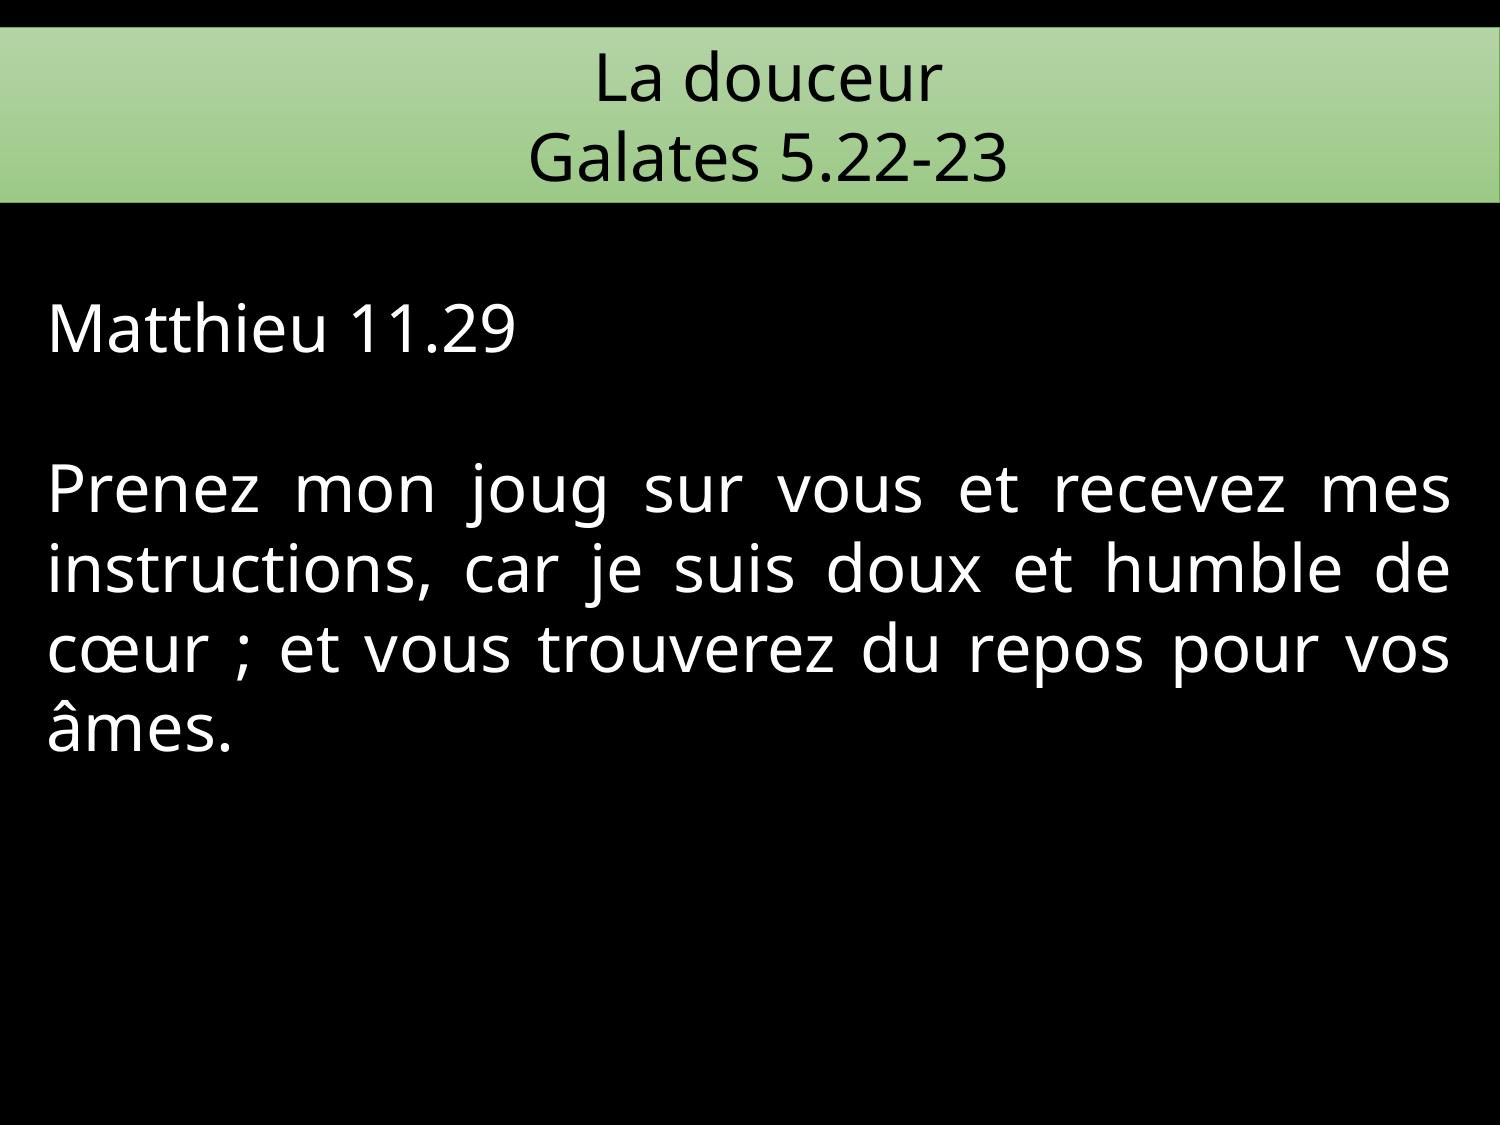

La douceur
Galates 5.22-23
Matthieu 11.29
Prenez mon joug sur vous et recevez mes instructions, car je suis doux et humble de cœur ; et vous trouverez du repos pour vos âmes.